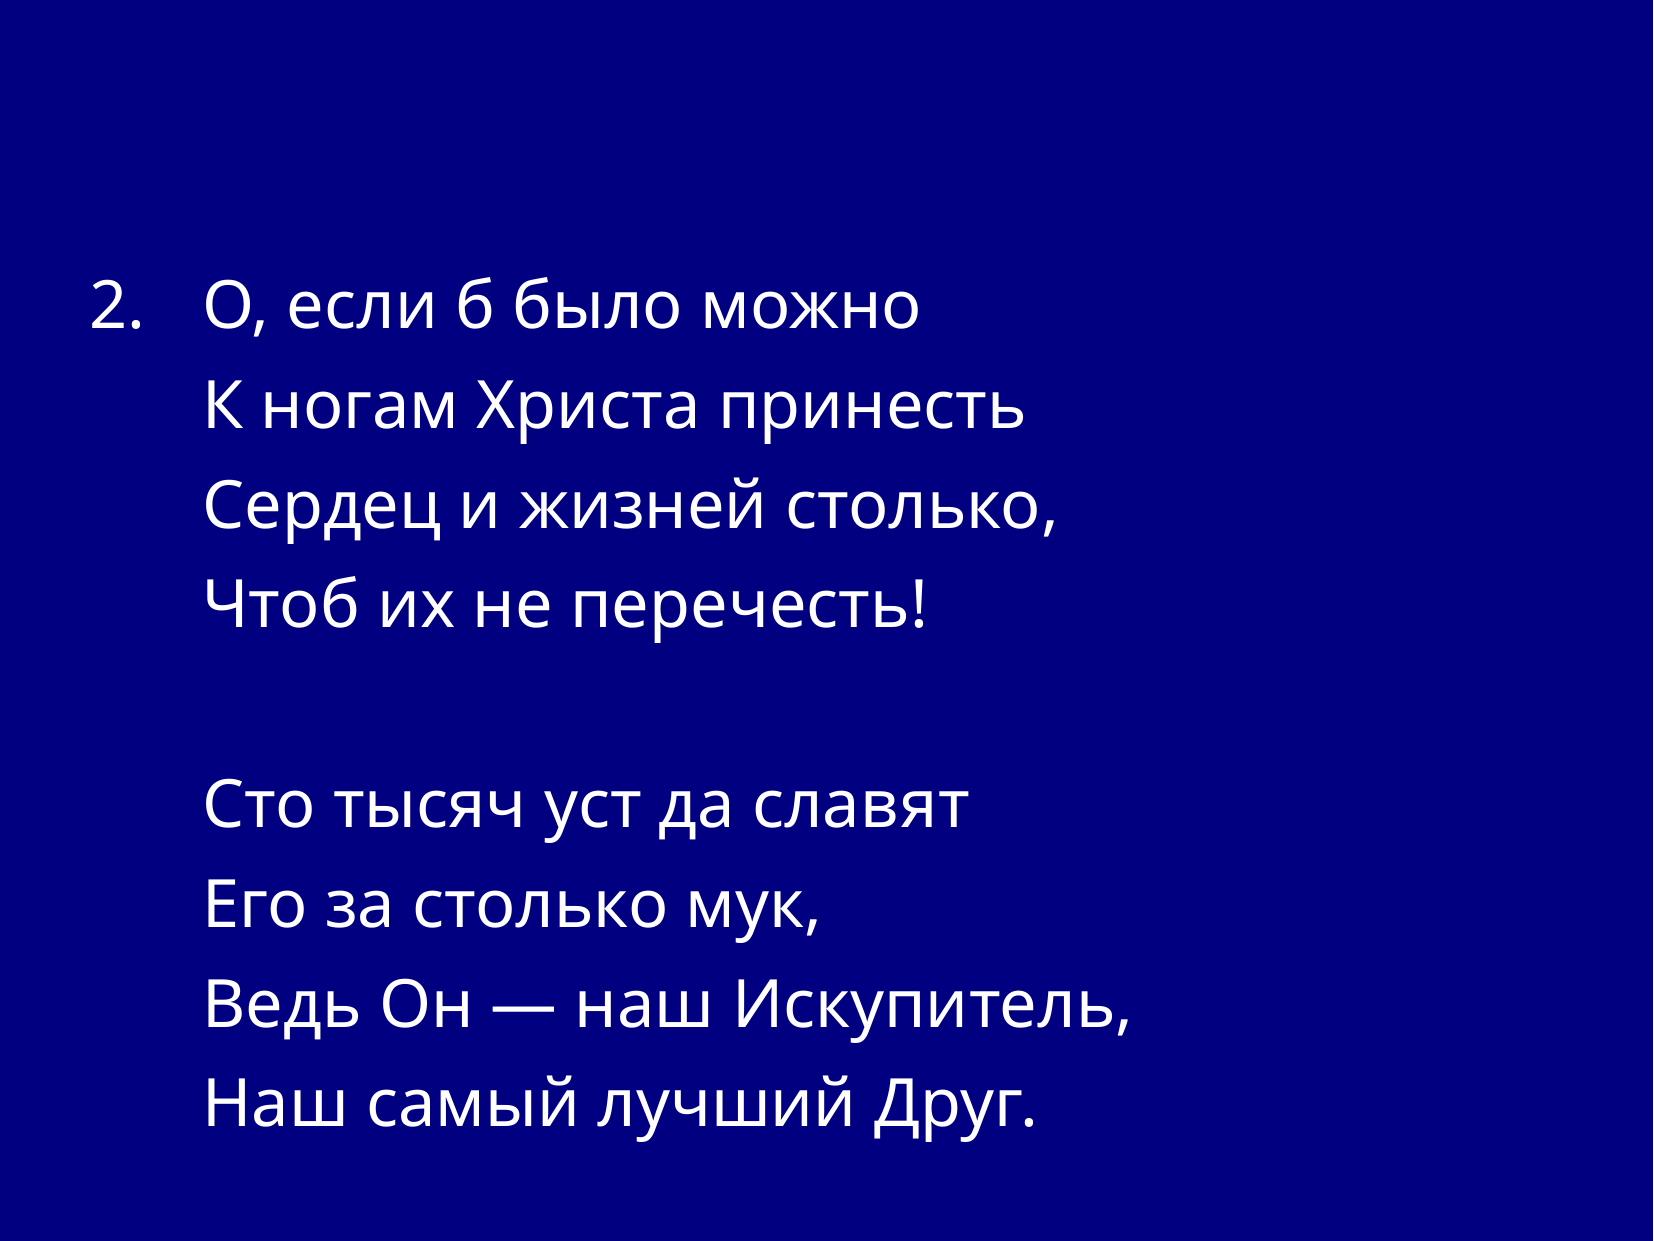

2.	О, если б было можно
	К ногам Христа принесть
	Сердец и жизней столько,
	Чтоб их не перечесть!
	Сто тысяч уст да славят
	Его за столько мук,
	Ведь Он — наш Искупитель,
	Наш самый лучший Друг.